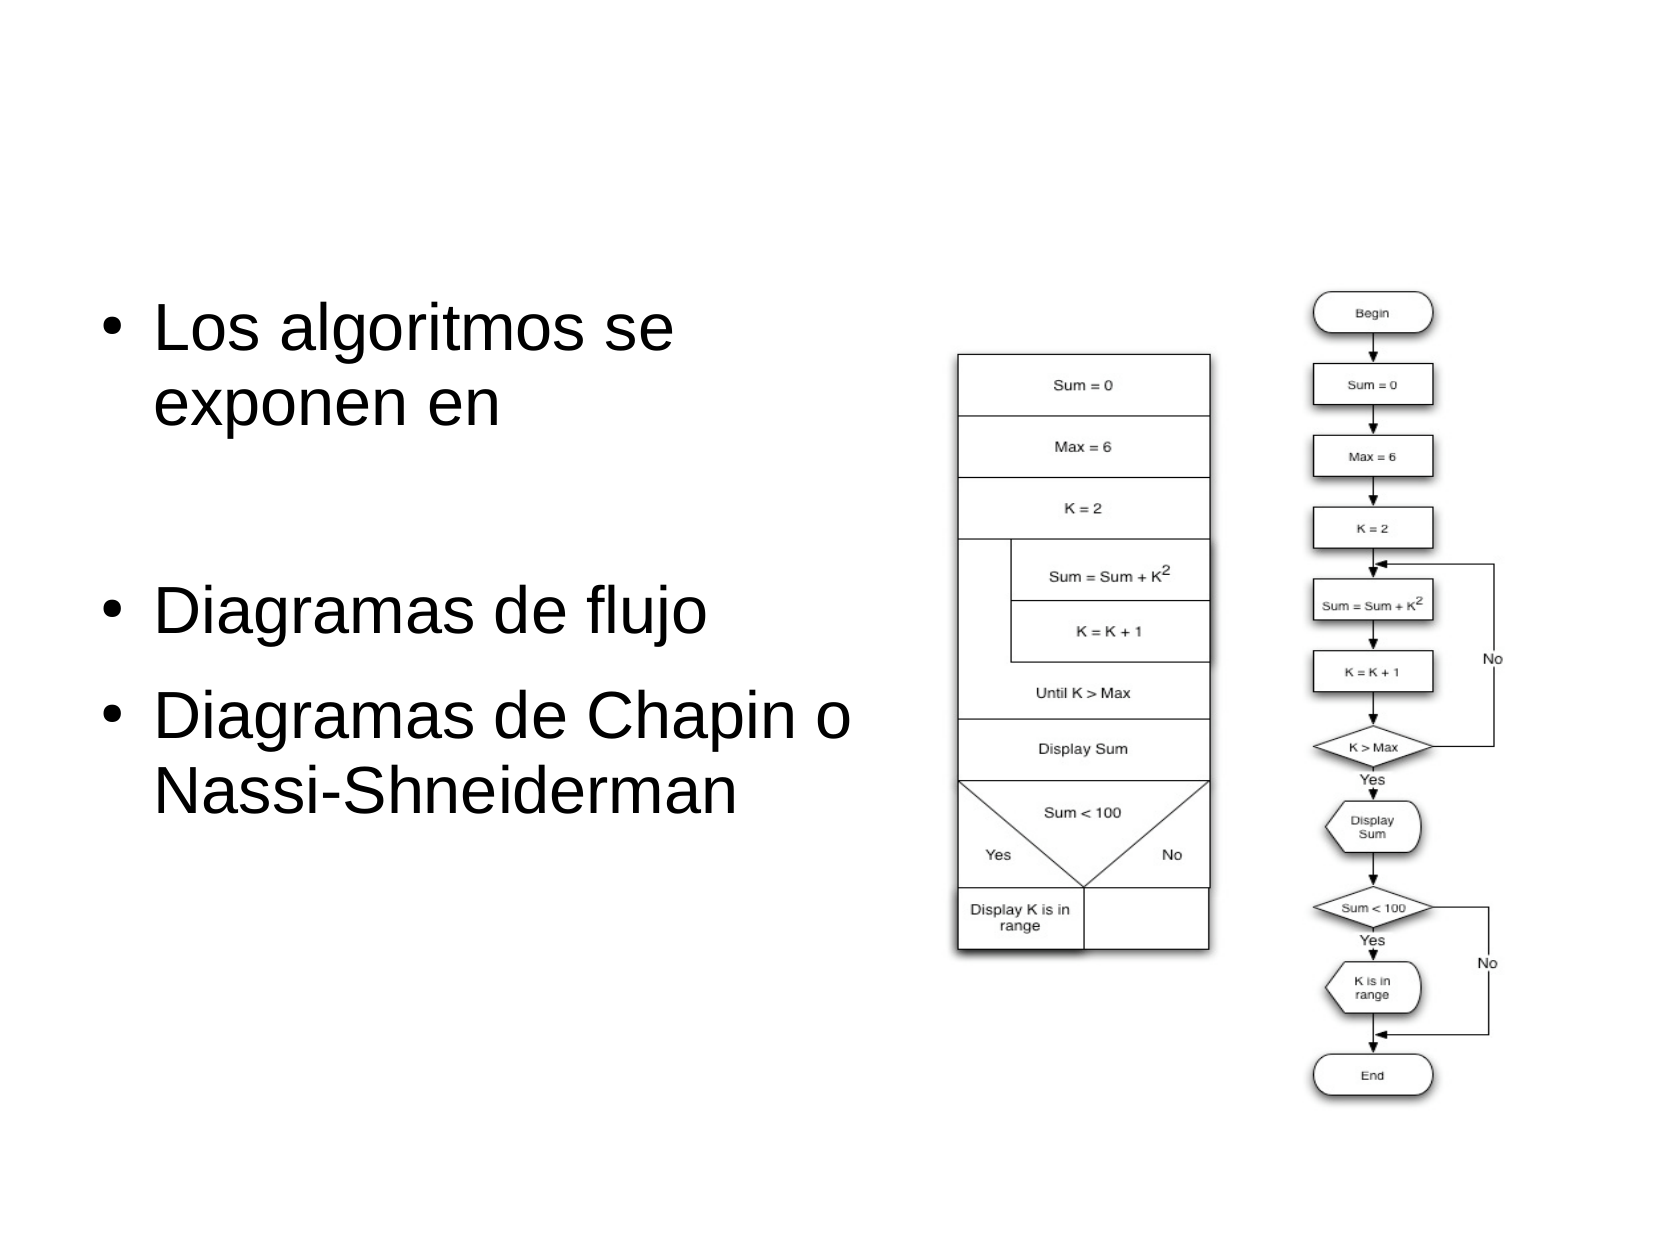

#
Los algoritmos se exponen en
Diagramas de flujo
Diagramas de Chapin o Nassi-Shneiderman